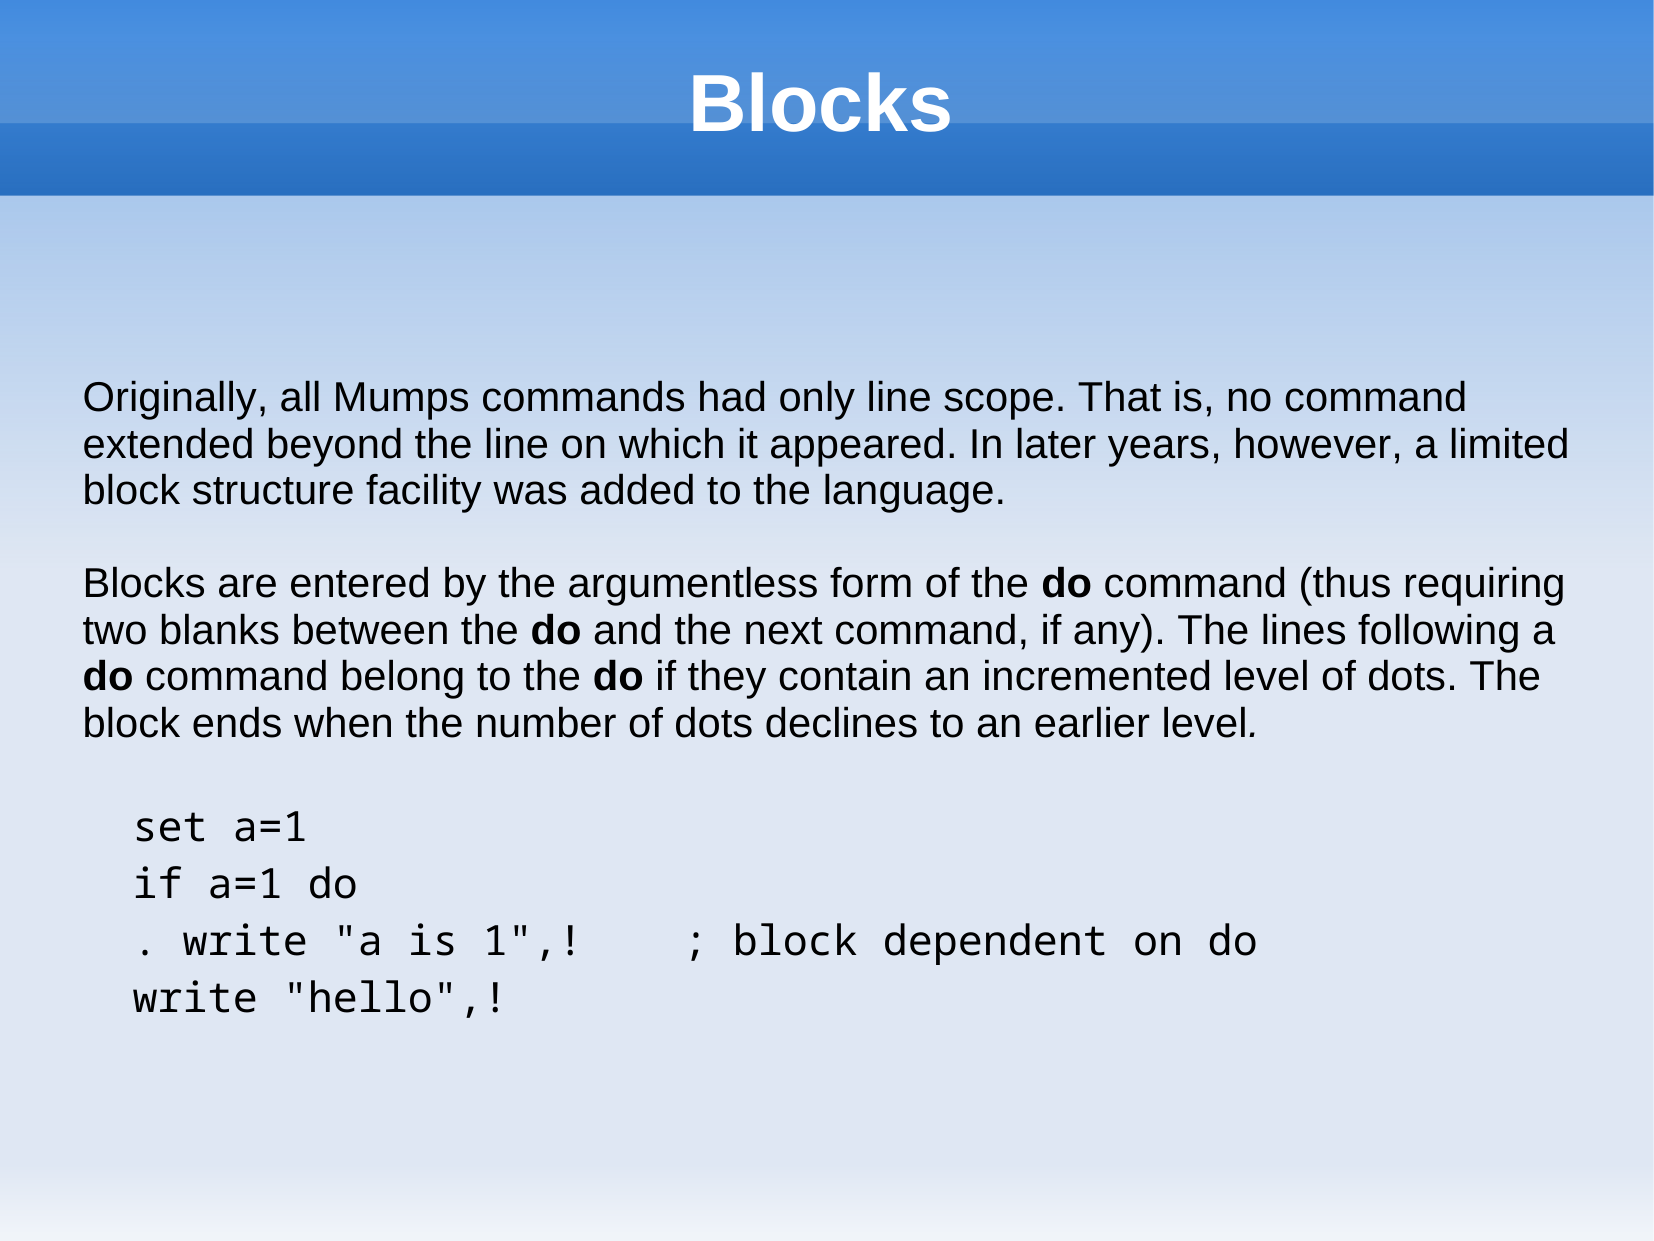

# Blocks
Originally, all Mumps commands had only line scope. That is, no command extended beyond the line on which it appeared. In later years, however, a limited block structure facility was added to the language.
Blocks are entered by the argumentless form of the do command (thus requiring two blanks between the do and the next command, if any). The lines following a do command belong to the do if they contain an incremented level of dots. The block ends when the number of dots declines to an earlier level.
 set a=1
 if a=1 do
 . write "a is 1",!		; block dependent on do
 write "hello",!